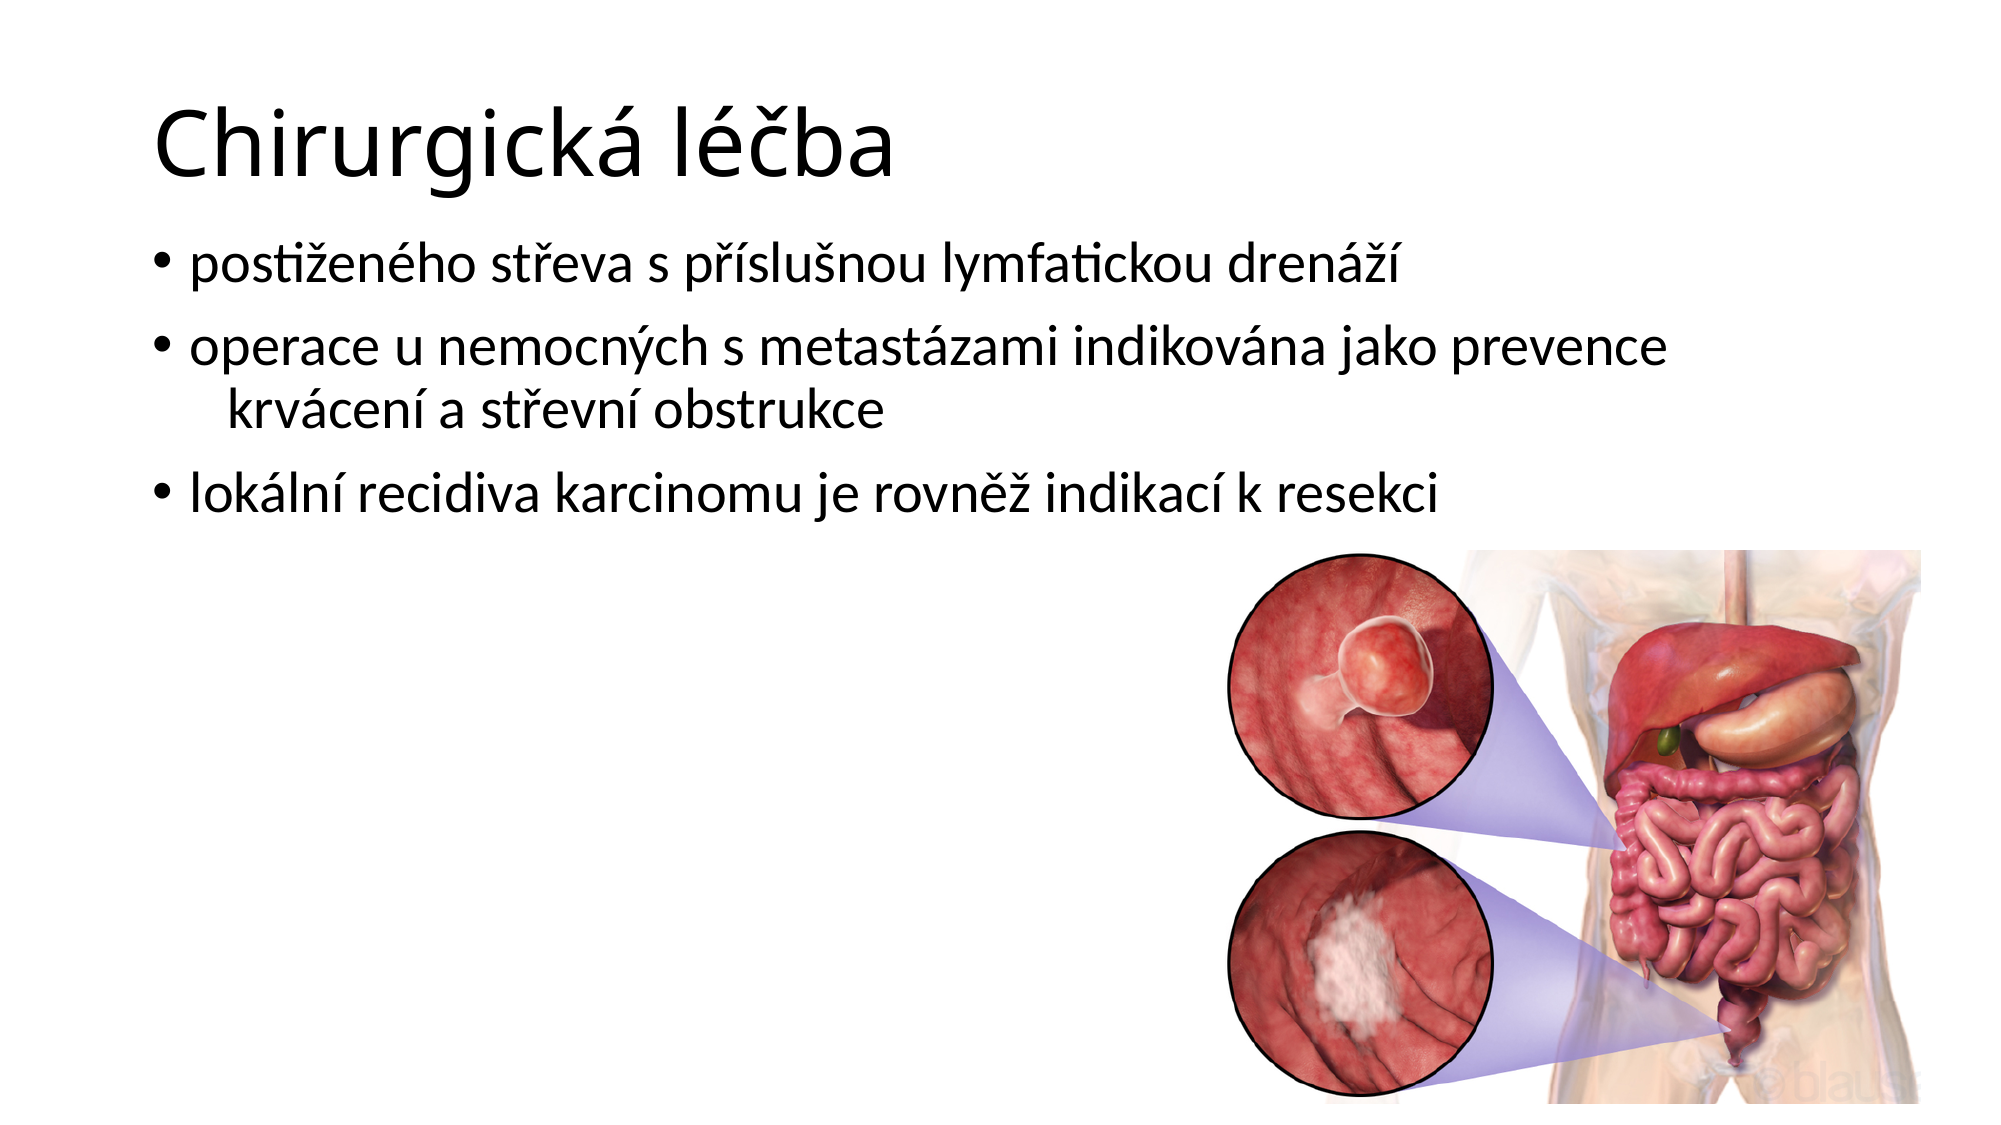

# Chirurgická léčba
postiženého střeva s příslušnou lymfatickou drenáží
operace u nemocných s metastázami indikována jako prevence krvácení a střevní obstrukce
lokální recidiva karcinomu je rovněž indikací k resekci